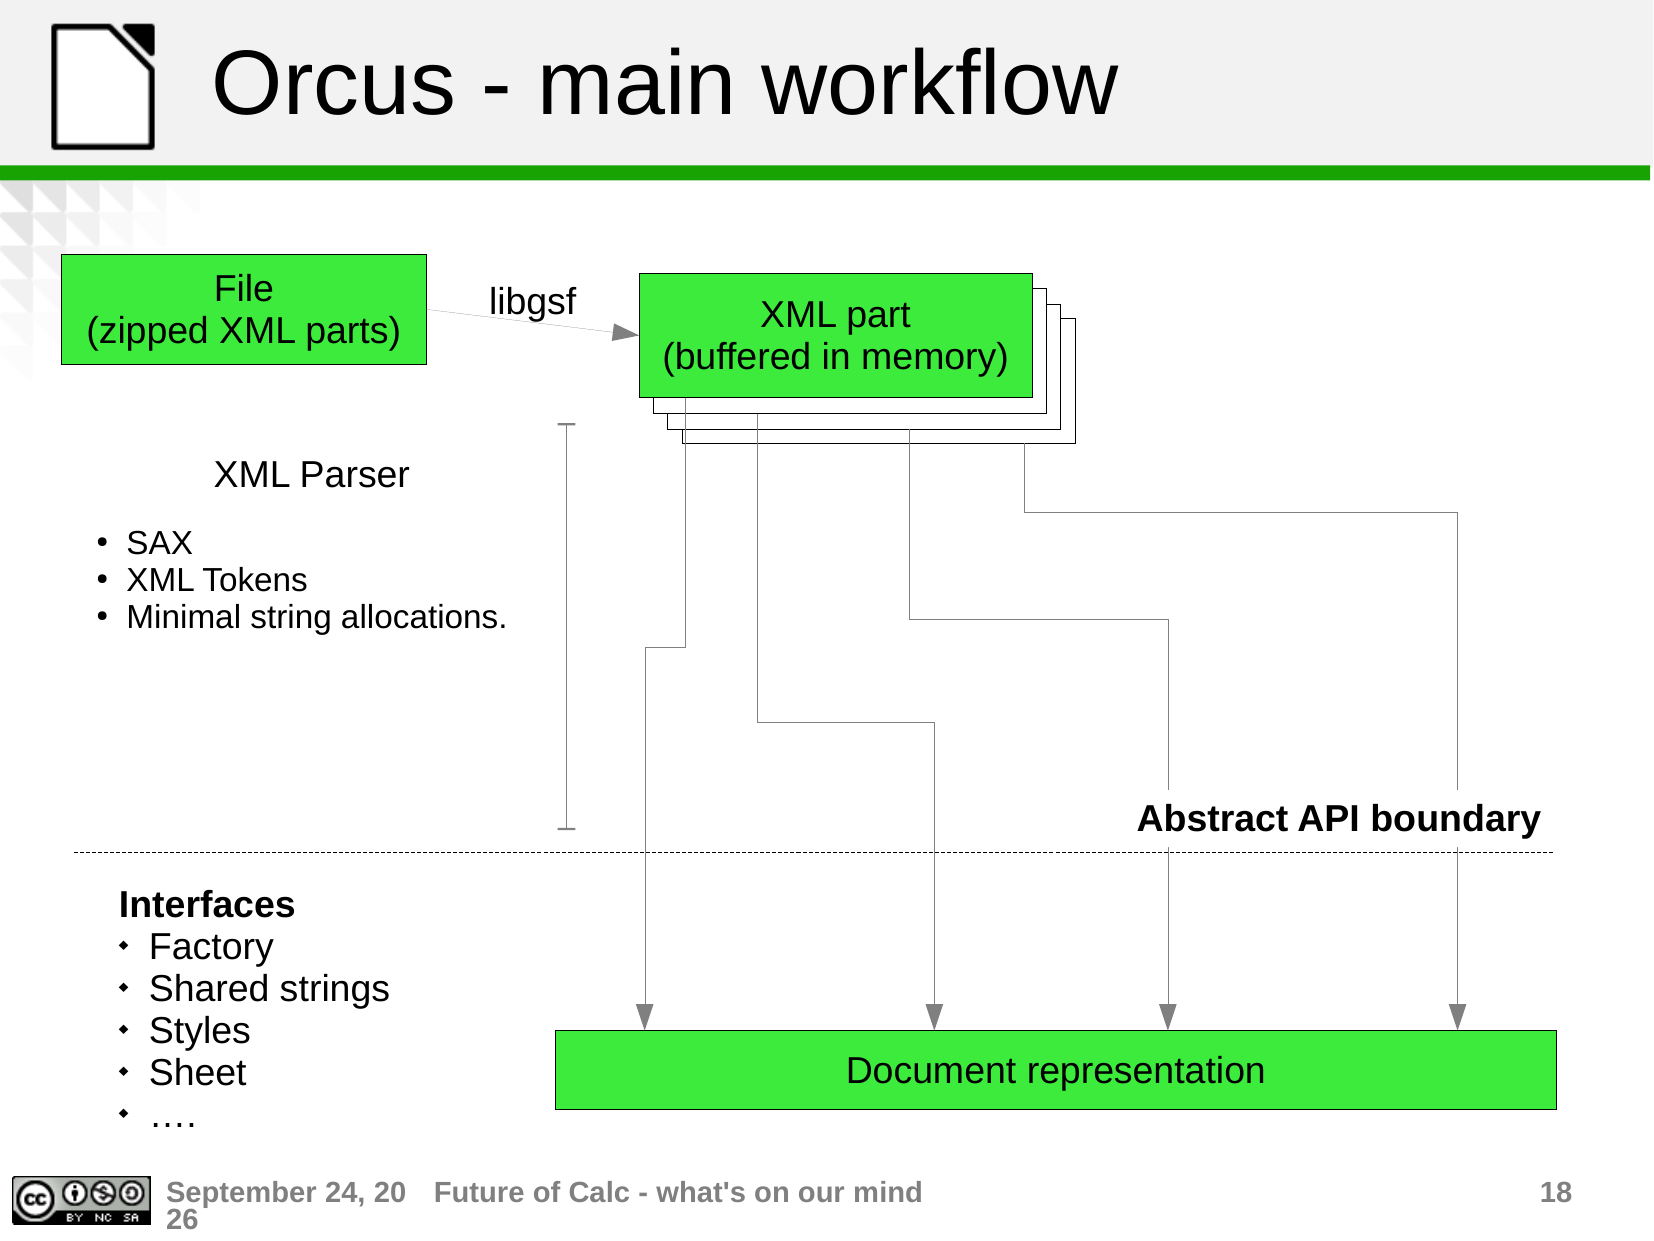

# Orcus - main workflow
File
(zipped XML parts)
XML part
(buffered in memory)
XML Parser
SAX
XML Tokens
Minimal string allocations.
Abstract API boundary
Interfaces
Factory
Shared strings
Styles
Sheet
….
Document representation
Future of Calc - what's on our mind
18